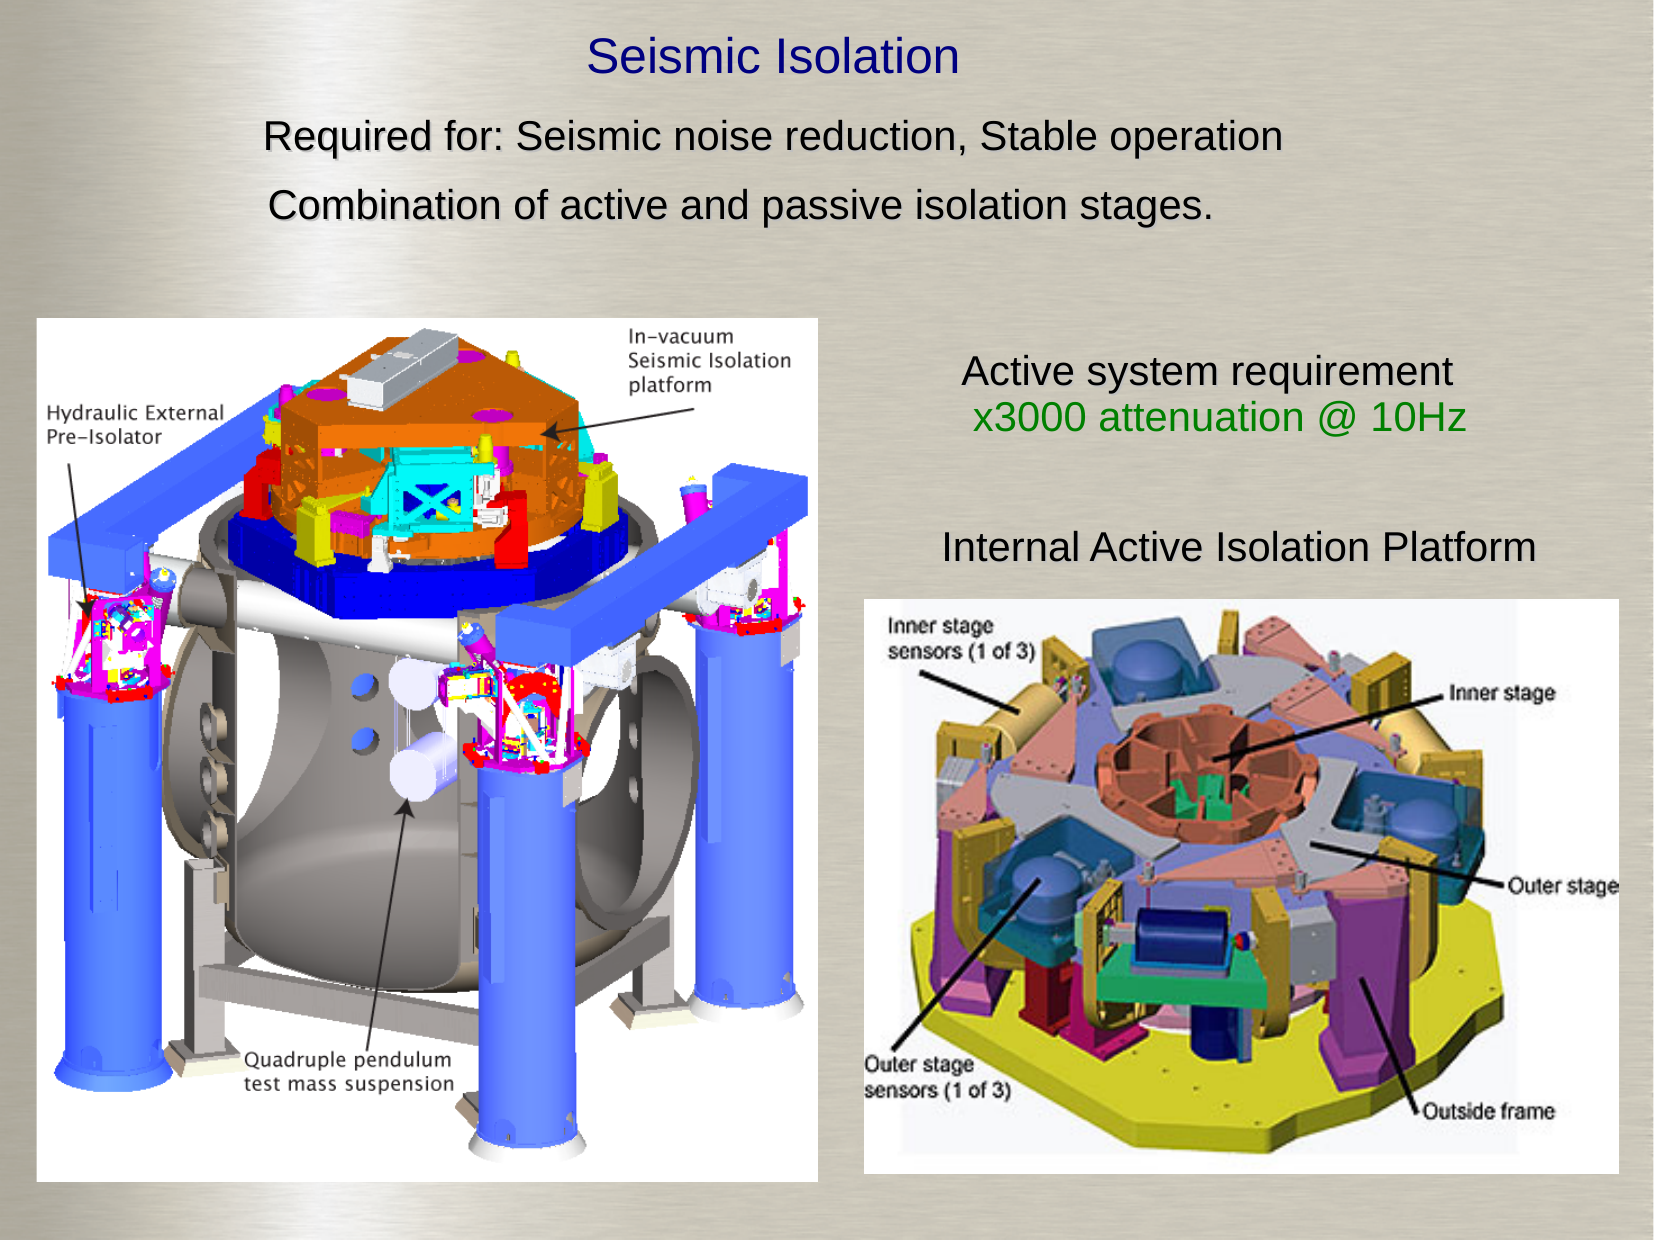

Seismic Isolation
Required for: Seismic noise reduction, Stable operation
Combination of active and passive isolation stages.
Active system requirement
 x3000 attenuation @ 10Hz
Internal Active Isolation Platform